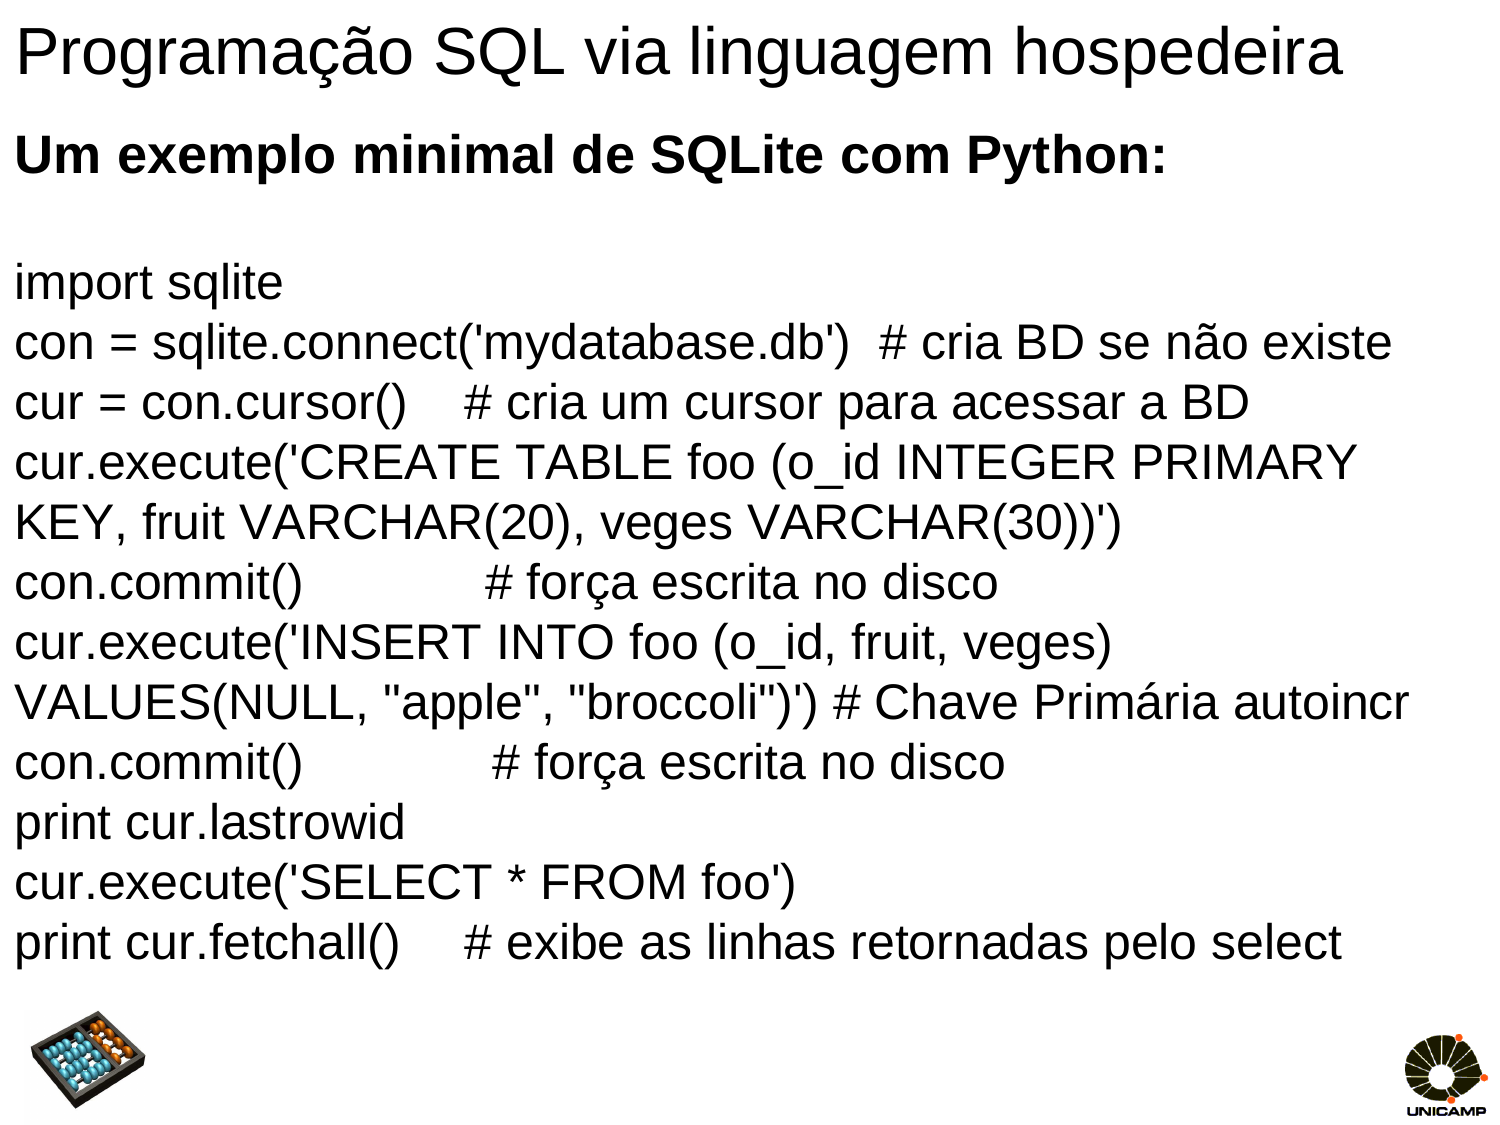

Programação SQL via linguagem hospedeira
Um exemplo minimal de SQLite com Python:
import sqlite
con = sqlite.connect('mydatabase.db') # cria BD se não existe
cur = con.cursor()	# cria um cursor para acessar a BD
cur.execute('CREATE TABLE foo (o_id INTEGER PRIMARY KEY, fruit VARCHAR(20), veges VARCHAR(30))')
con.commit() # força escrita no disco
cur.execute('INSERT INTO foo (o_id, fruit, veges) VALUES(NULL, "apple", "broccoli")') # Chave Primária autoincr
con.commit()		 # força escrita no disco
print cur.lastrowid
cur.execute('SELECT * FROM foo')
print cur.fetchall()	# exibe as linhas retornadas pelo select